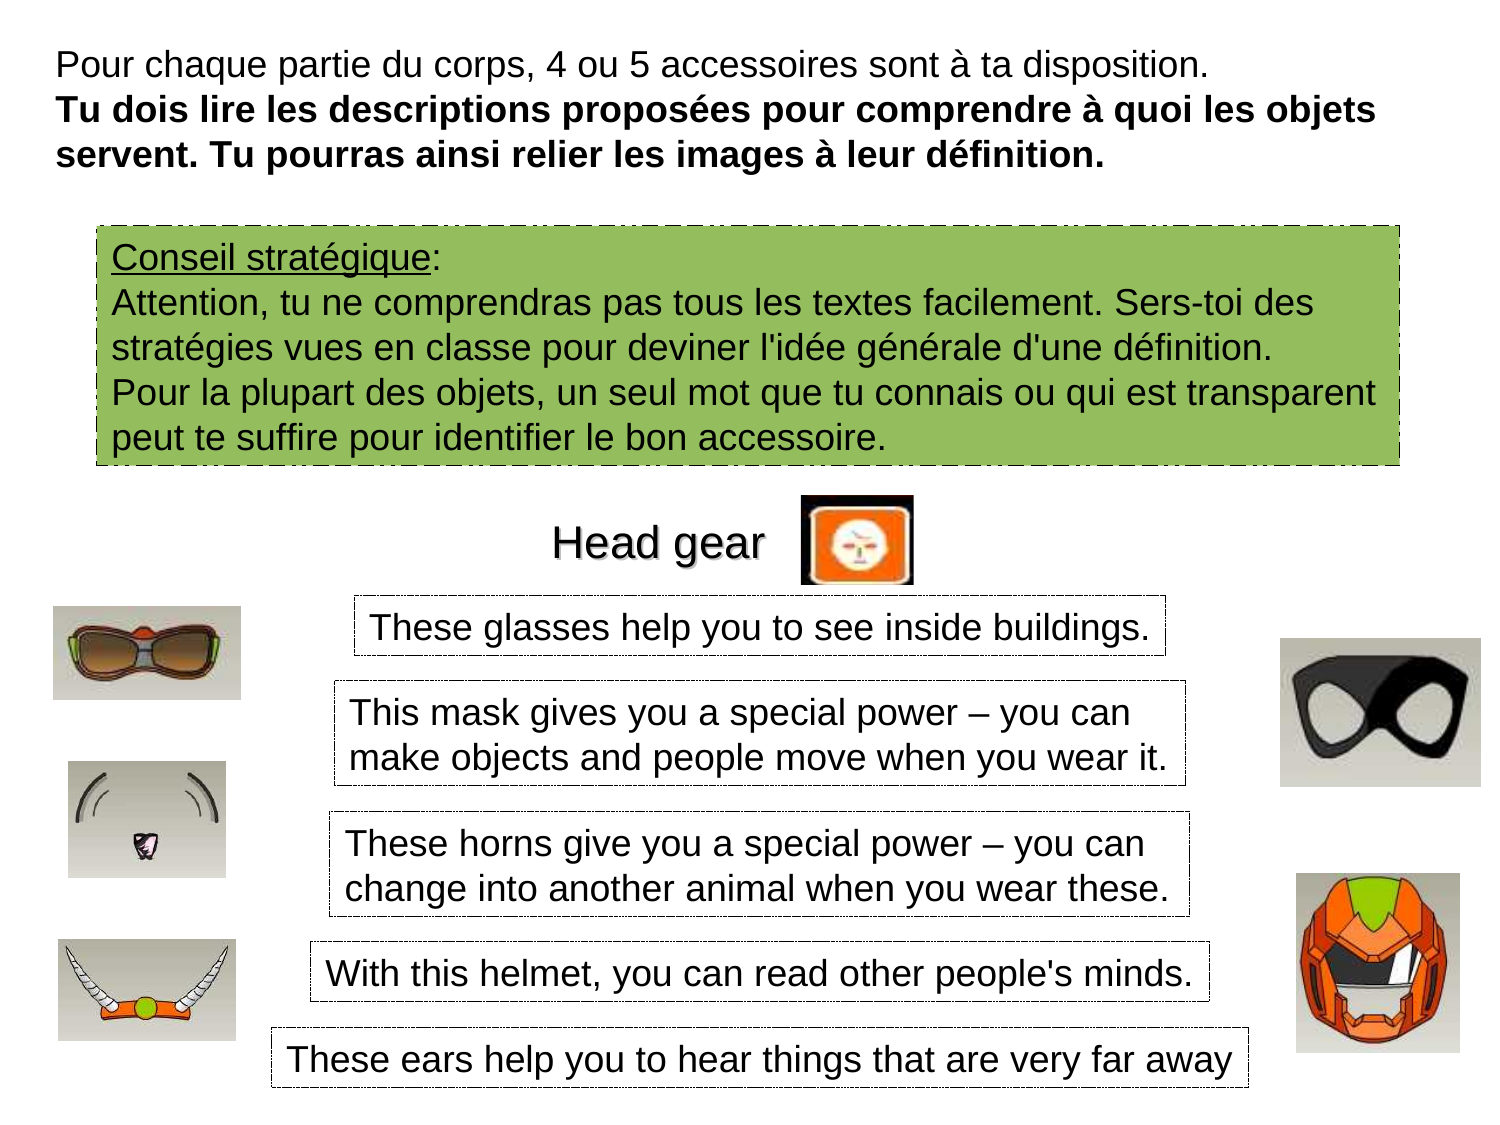

Pour chaque partie du corps, 4 ou 5 accessoires sont à ta disposition.
Tu dois lire les descriptions proposées pour comprendre à quoi les objets servent. Tu pourras ainsi relier les images à leur définition.
Conseil stratégique:
Attention, tu ne comprendras pas tous les textes facilement. Sers-toi des stratégies vues en classe pour deviner l'idée générale d'une définition.
Pour la plupart des objets, un seul mot que tu connais ou qui est transparent peut te suffire pour identifier le bon accessoire.
Head gear
These glasses help you to see inside buildings.
This mask gives you a special power – you can make objects and people move when you wear it.
These horns give you a special power – you can change into another animal when you wear these.
With this helmet, you can read other people's minds.
These ears help you to hear things that are very far away